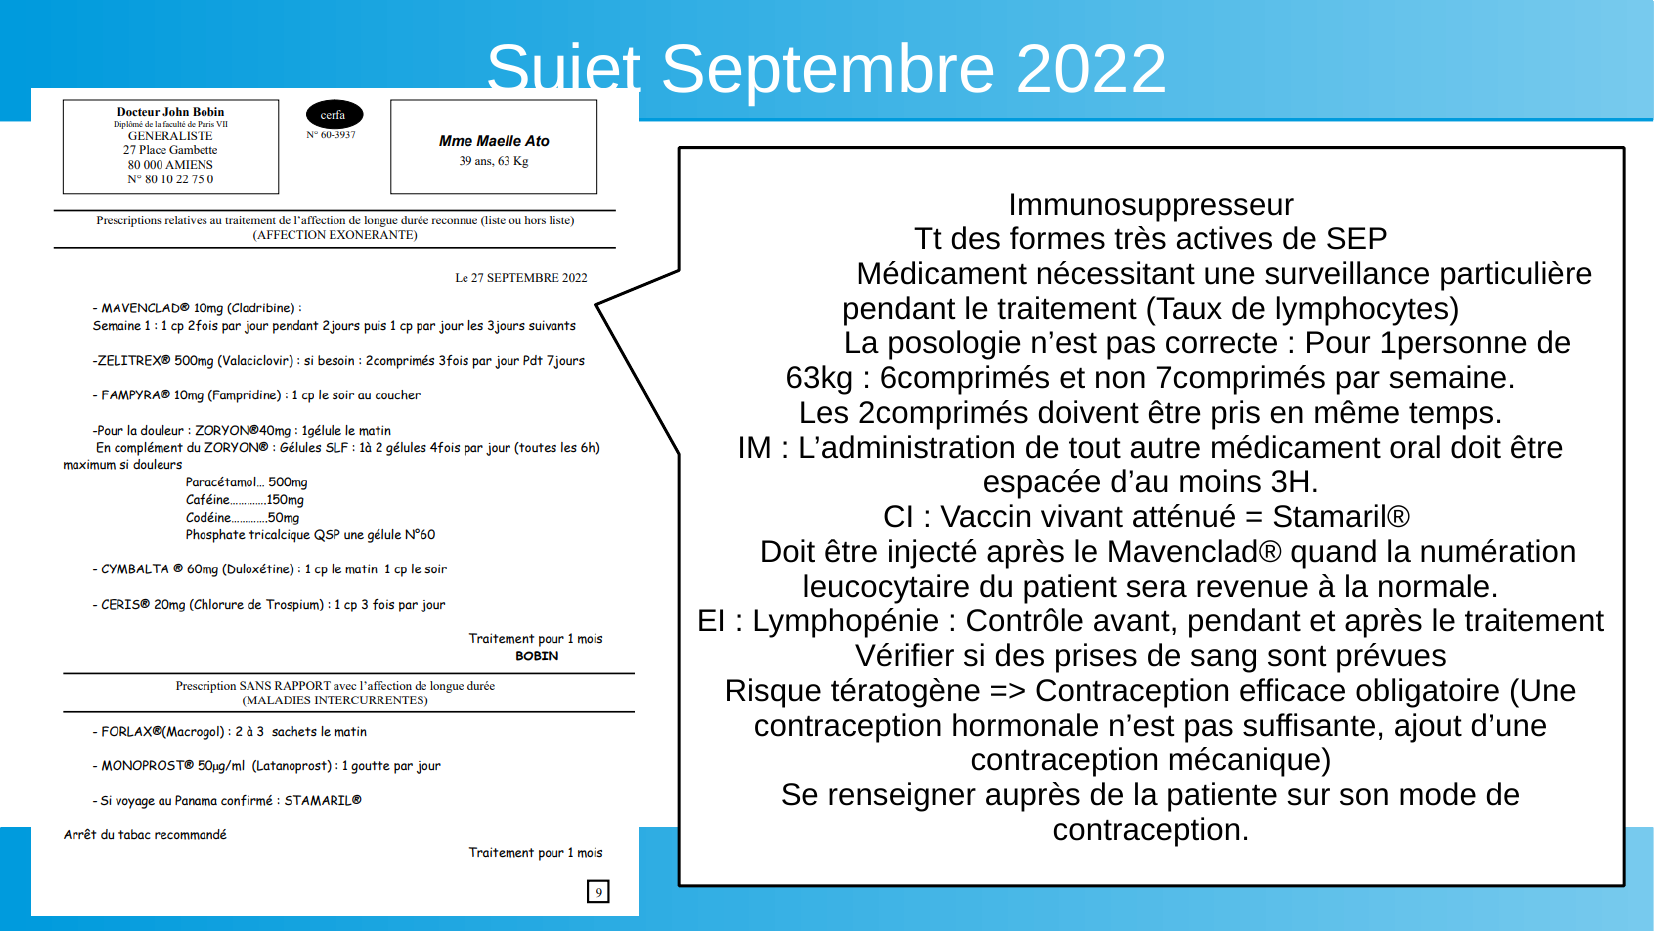

# Sujet Septembre 2022
Immunosuppresseur
Tt des formes très actives de SEP
		Médicament nécessitant une surveillance particulière pendant le traitement (Taux de lymphocytes)
 La posologie n’est pas correcte : Pour 1personne de 63kg : 6comprimés et non 7comprimés par semaine.
Les 2comprimés doivent être pris en même temps.
IM : L’administration de tout autre médicament oral doit être espacée d’au moins 3H.
CI : Vaccin vivant atténué = Stamaril®
 Doit être injecté après le Mavenclad® quand la numération leucocytaire du patient sera revenue à la normale.
EI : Lymphopénie : Contrôle avant, pendant et après le traitement
Vérifier si des prises de sang sont prévues
Risque tératogène => Contraception efficace obligatoire (Une contraception hormonale n’est pas suffisante, ajout d’une contraception mécanique)
Se renseigner auprès de la patiente sur son mode de contraception.
41